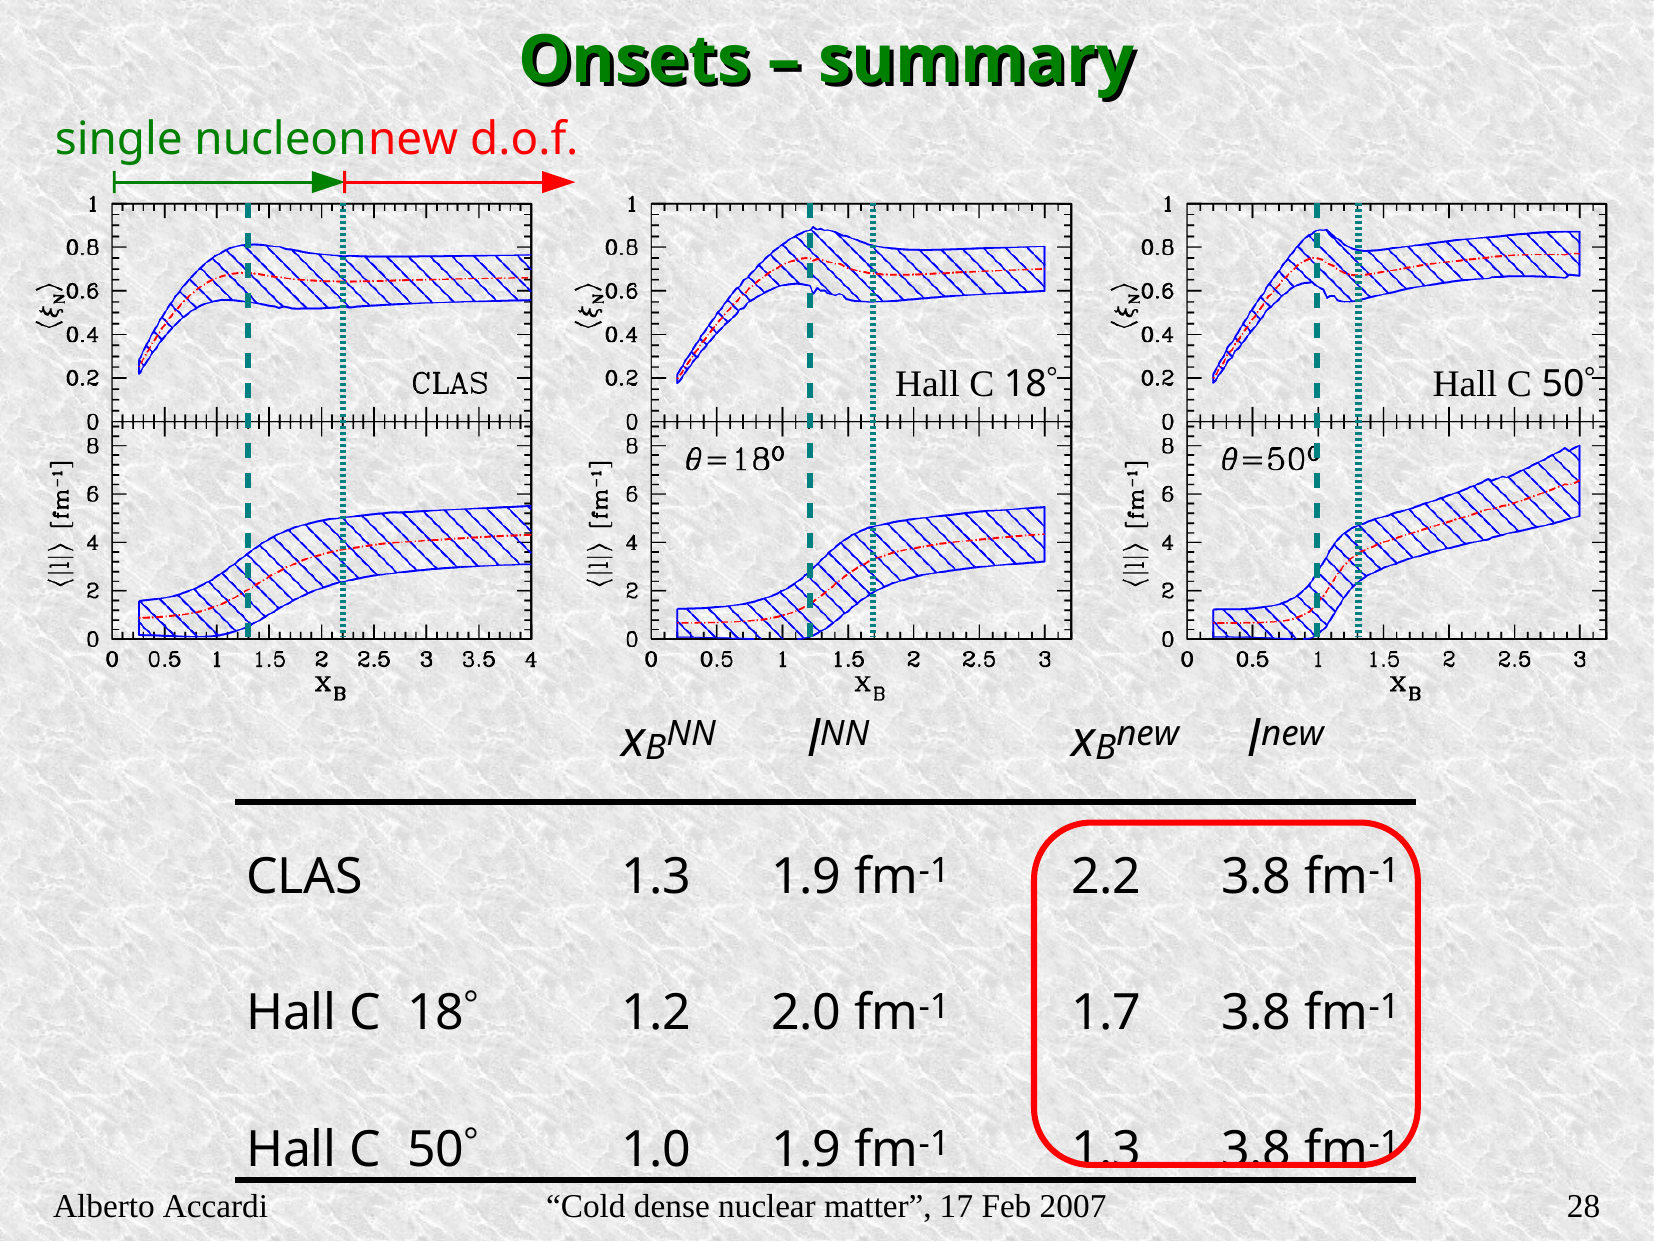

Onsets – summary
single nucleon
new d.o.f.
Hall C 18
Hall C 50
					xBNN	 lNN			xBnew	 lnew
CLAS				1.3		1.9 fm-1		2.2		3.8 fm-1
Hall C 18		1.2		2.0 fm-1 		1.7		3.8 fm-1
Hall C 50		1.0		1.9 fm-1 		1.3		3.8 fm-1
Alberto Accardi
Padova U.
28